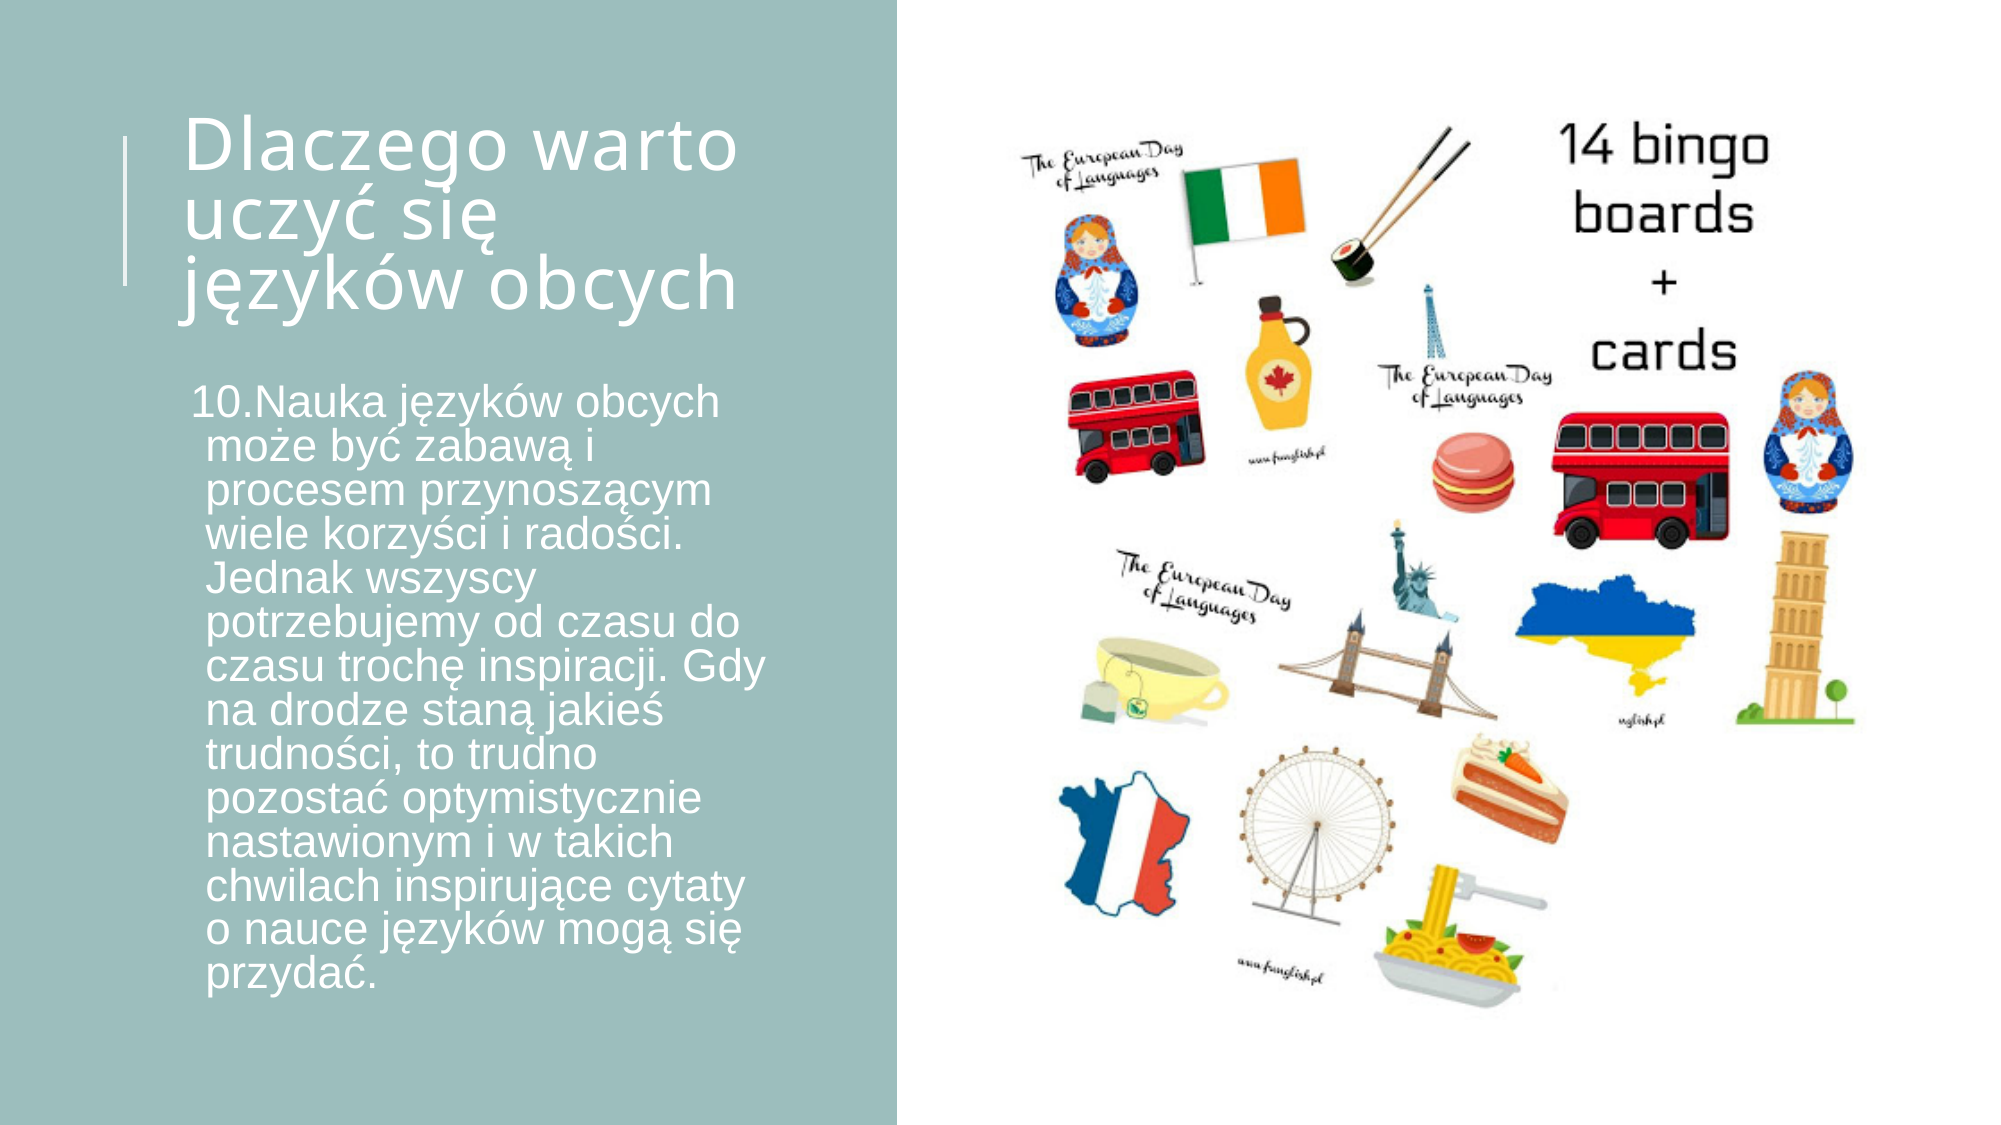

# Dlaczego warto uczyć się języków obcych
10.Nauka języków obcych może być zabawą i procesem przynoszącym wiele korzyści i radości. Jednak wszyscy potrzebujemy od czasu do czasu trochę inspiracji. Gdy na drodze staną jakieś trudności, to trudno pozostać optymistycznie nastawionym i w takich chwilach inspirujące cytaty o nauce języków mogą się przydać.